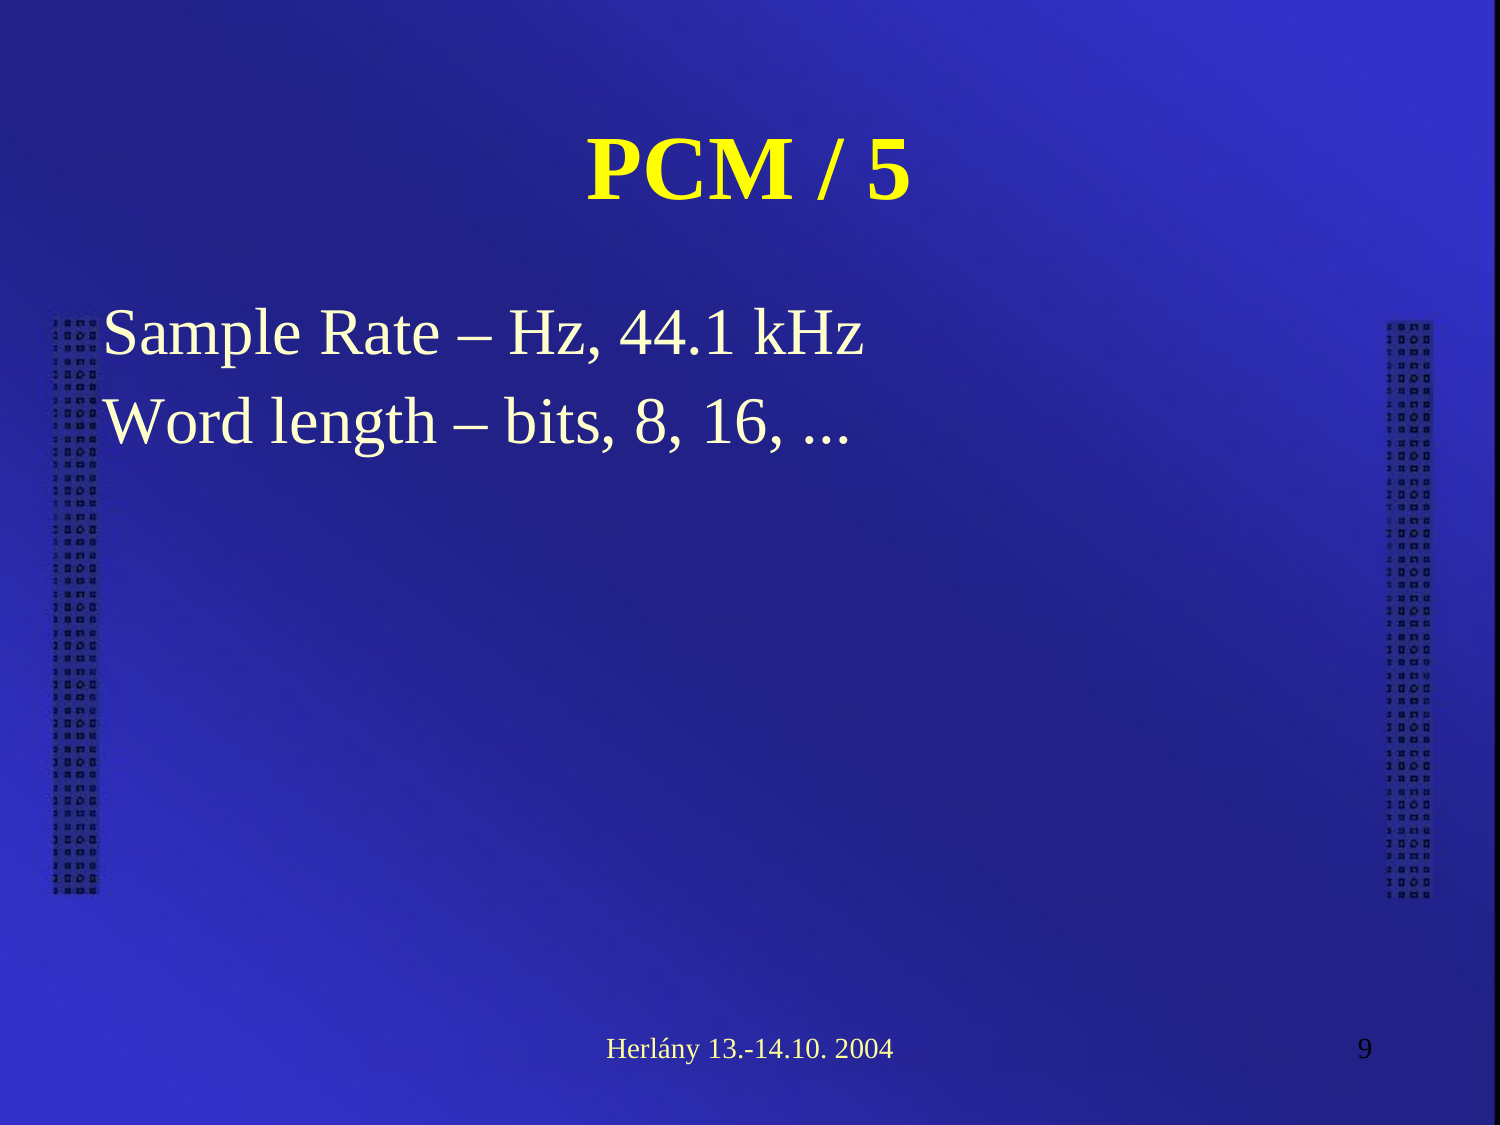

# PCM / 5
Sample Rate – Hz, 44.1 kHz
Word length – bits, 8, 16, ...
Herlány 13.-14.10. 2004